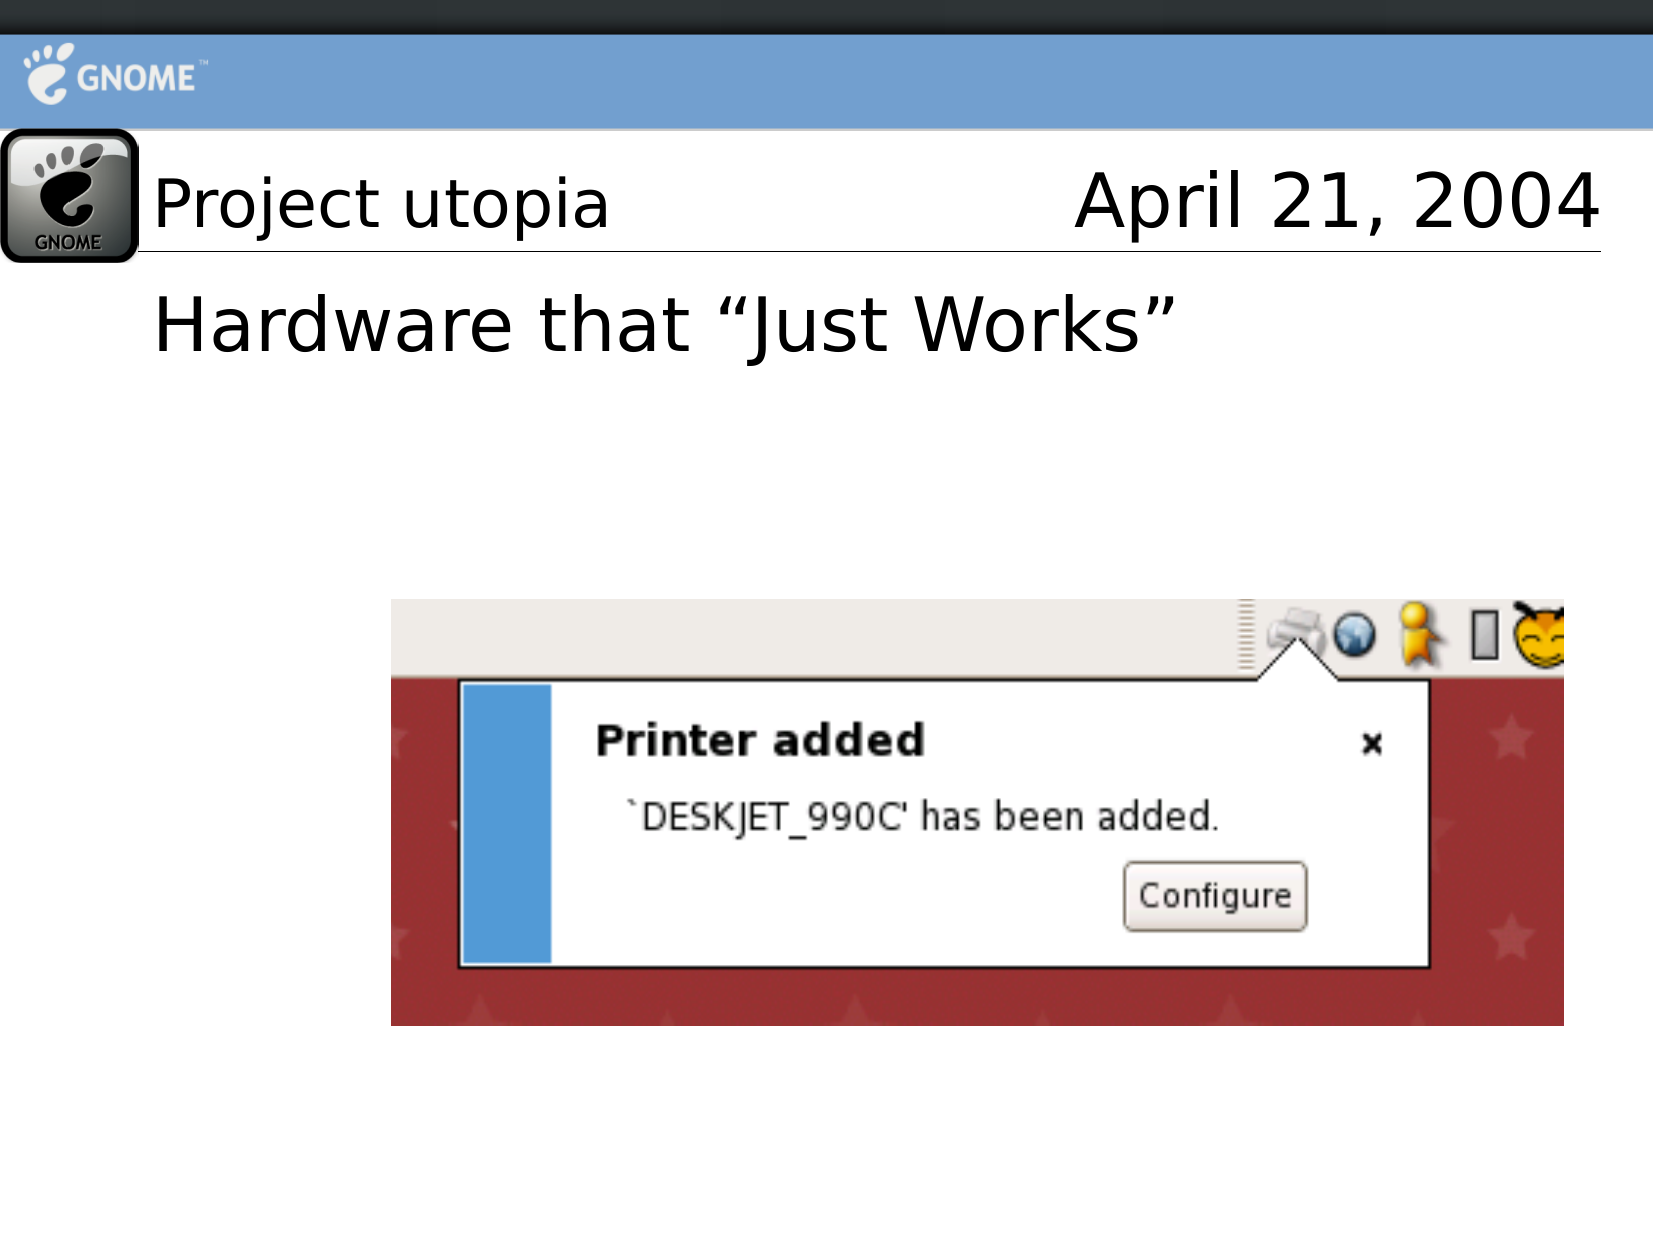

April 21, 2004
Project utopia
Hardware that “Just Works”